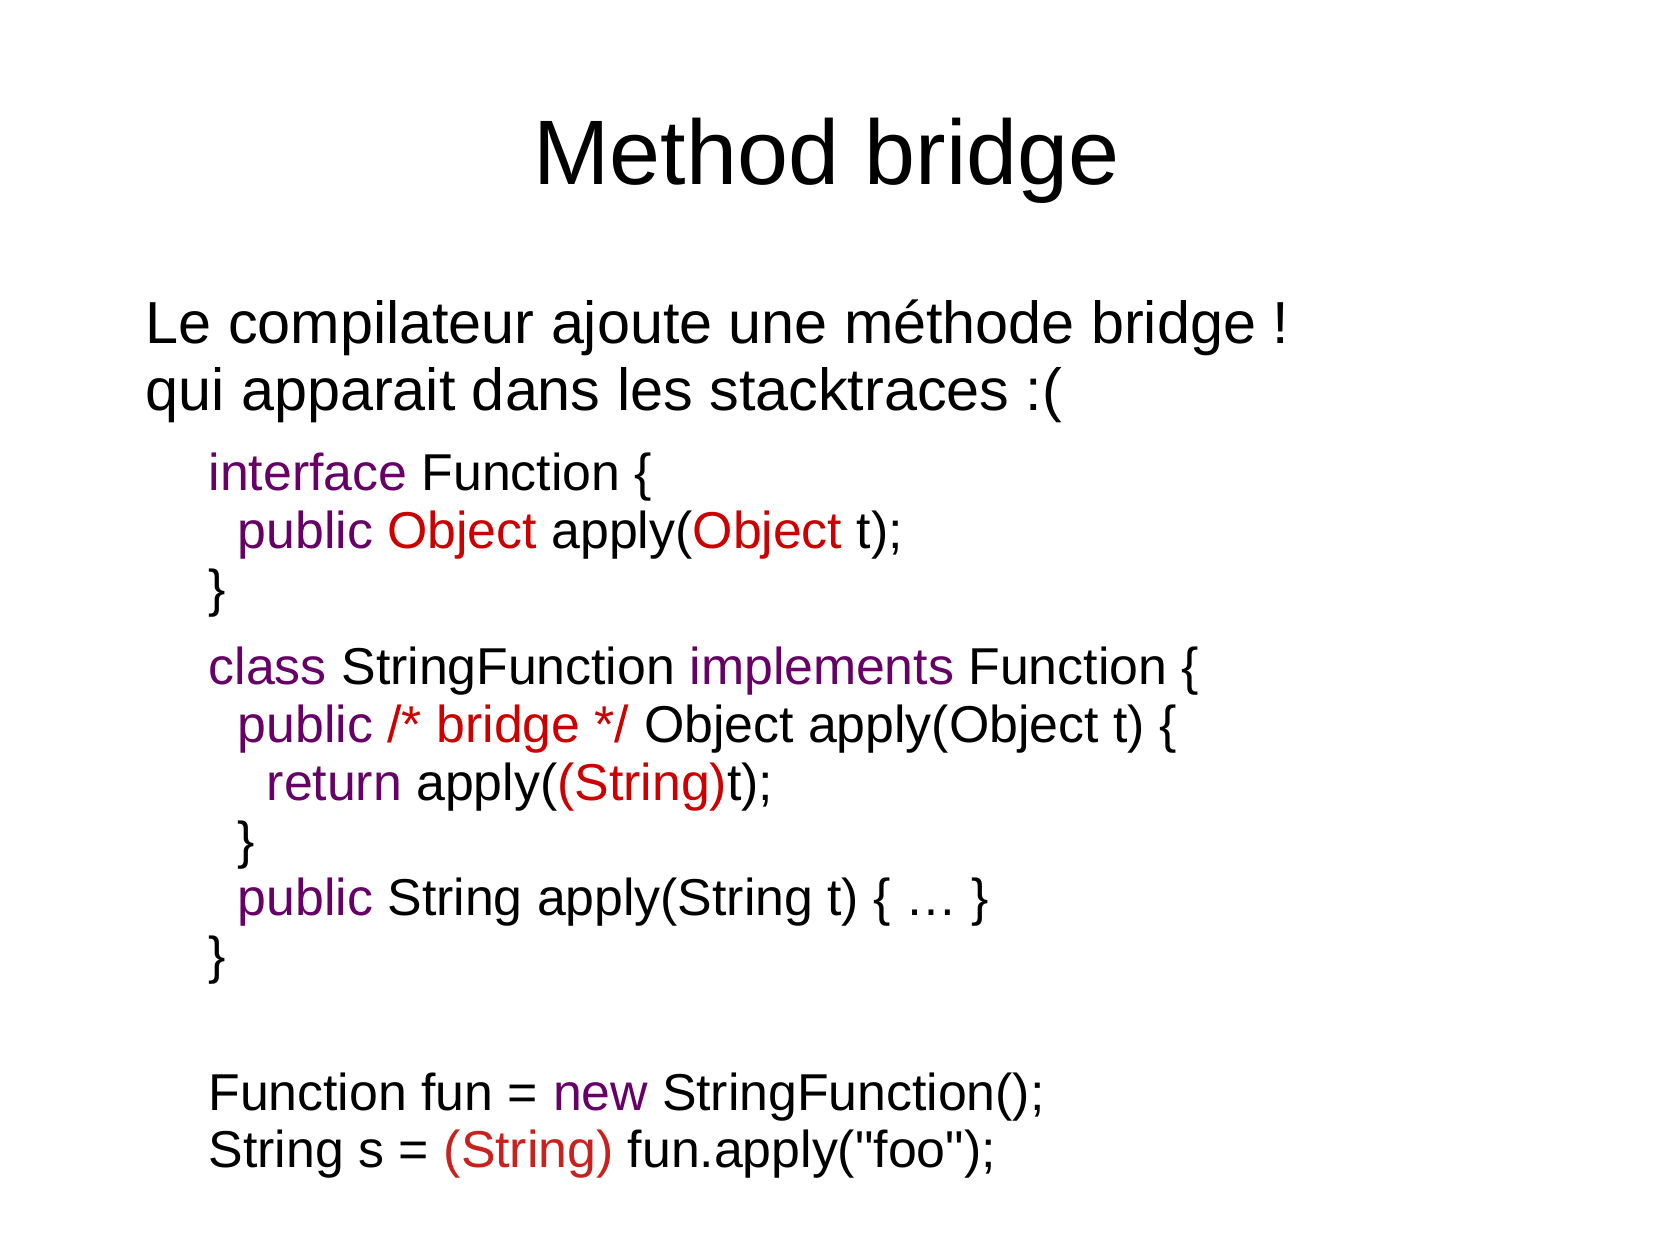

# Method bridge
Le compilateur ajoute une méthode bridge !
qui apparait dans les stacktraces :(
interface Function {
 public Object apply(Object t);
}
class StringFunction implements Function {
 public /* bridge */ Object apply(Object t) {
 return apply((String)t);
 }
 public String apply(String t) { … }
}
Function fun = new StringFunction();
String s = (String) fun.apply("foo");